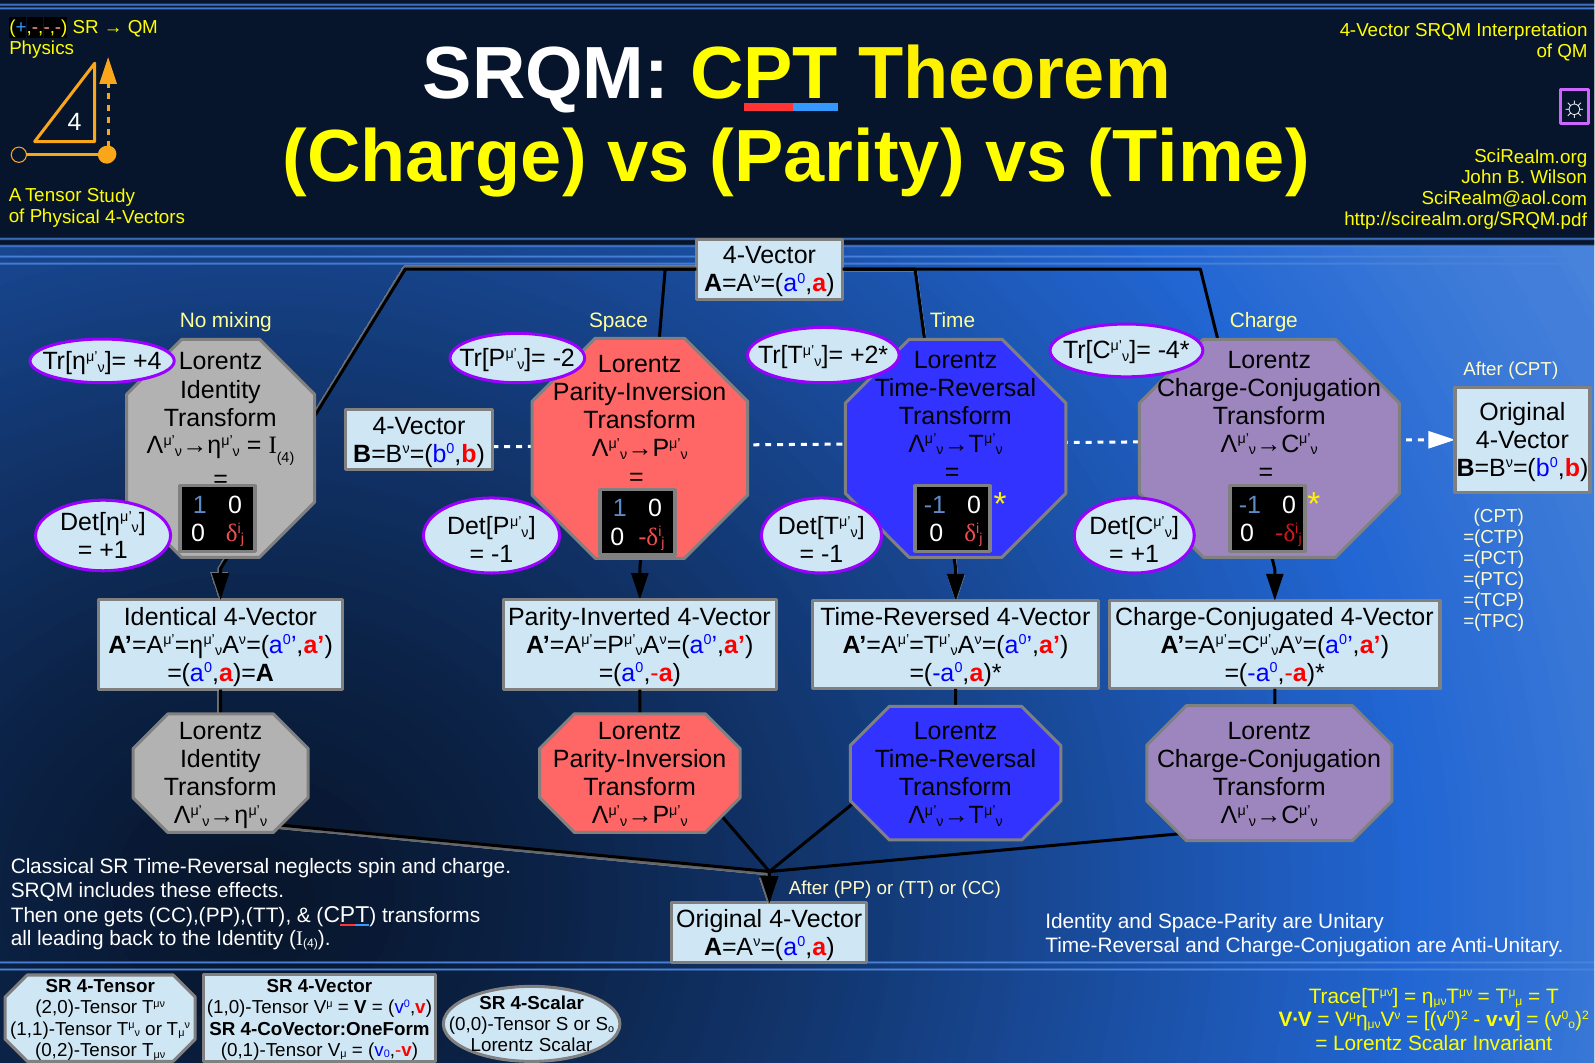

(+,-,-,-) SR → QM
Physics
A Tensor Study
of Physical 4-Vectors
4-Vector SRQM Interpretation
of QM
SciRealm.org
John B. Wilson
SciRealm@aol.com
http://scirealm.org/SRQM.pdf
# SRQM: CPT Theorem (Charge) vs (Parity) vs (Time)
4
☼
4-Vector
A=Aν=(a0,a)
No mixing				 Space				Time				Charge
Tr[Cμ’ν]= -4*
Tr[Tμ’ν]= +2*
Tr[Pμ’ν]= -2
Lorentz
Parity-Inversion
Transform
Λμ’ν→Pμ’ν
=
Tr[ημ’ν]= +4
Lorentz
Identity
Transform
Λμ’ν→ημ’ν = I(4)
=
Lorentz
Time-Reversal
Transform
Λμ’ν→Tμ’ν
=
	 *
Lorentz
Charge-Conjugation
Transform
Λμ’ν→Cμ’ν
=
	 *
After (CPT)
 (CPT)
=(CTP)
=(PCT)
=(PTC)
=(TCP)
=(TPC)
Original
4-Vector
B=Bν=(b0,b)
4-Vector
B=Bν=(b0,b)
 1 0
 0 δij
 -1 0
 0 δij
 -1 0
 0 -δij
 1 0
 0 -δij
Det[Pμ’ν]
= -1
Det[Tμ’ν]
= -1
Det[Cμ’ν]
= +1
Det[ημ’ν]
= +1
Identical 4-Vector
A’=Aμ’=ημ’νAν=(a0’,a’)
=(a0,a)=A
Parity-Inverted 4-Vector
A’=Aμ’=Pμ’νAν=(a0’,a’)
=(a0,-a)
Time-Reversed 4-Vector
A’=Aμ’=Tμ’νAν=(a0’,a’)
=(-a0,a)*
Charge-Conjugated 4-Vector
A’=Aμ’=Cμ’νAν=(a0’,a’)
=(-a0,-a)*
Lorentz
Charge-Conjugation
Transform
Λμ’ν→Cμ’ν
Lorentz
Time-Reversal
Transform
Λμ’ν→Tμ’ν
Lorentz
Identity
Transform
Λμ’ν→ημ’ν
Lorentz
Parity-Inversion
Transform
Λμ’ν→Pμ’ν
Classical SR Time-Reversal neglects spin and charge.
SRQM includes these effects.
Then one gets (CC),(PP),(TT), & (CPT) transforms
all leading back to the Identity (I(4)).
After (PP) or (TT) or (CC)
Original 4-Vector
A=Aν=(a0,a)
Identity and Space-Parity are Unitary
Time-Reversal and Charge-Conjugation are Anti-Unitary.
SR 4-Tensor
(2,0)-Tensor Tμν
(1,1)-Tensor Tμν or Tμν
(0,2)-Tensor Tμν
SR 4-Vector
(1,0)-Tensor Vμ = V = (v0,v)
SR 4-CoVector:OneForm
(0,1)-Tensor Vμ = (v0,-v)
Trace[Tμν] = ημνTμν = Tμμ = T
V∙V = VμημνVν = [(v0)2 - v∙v] = (v0o)2
= Lorentz Scalar Invariant
SR 4-Scalar
(0,0)-Tensor S or So
Lorentz Scalar